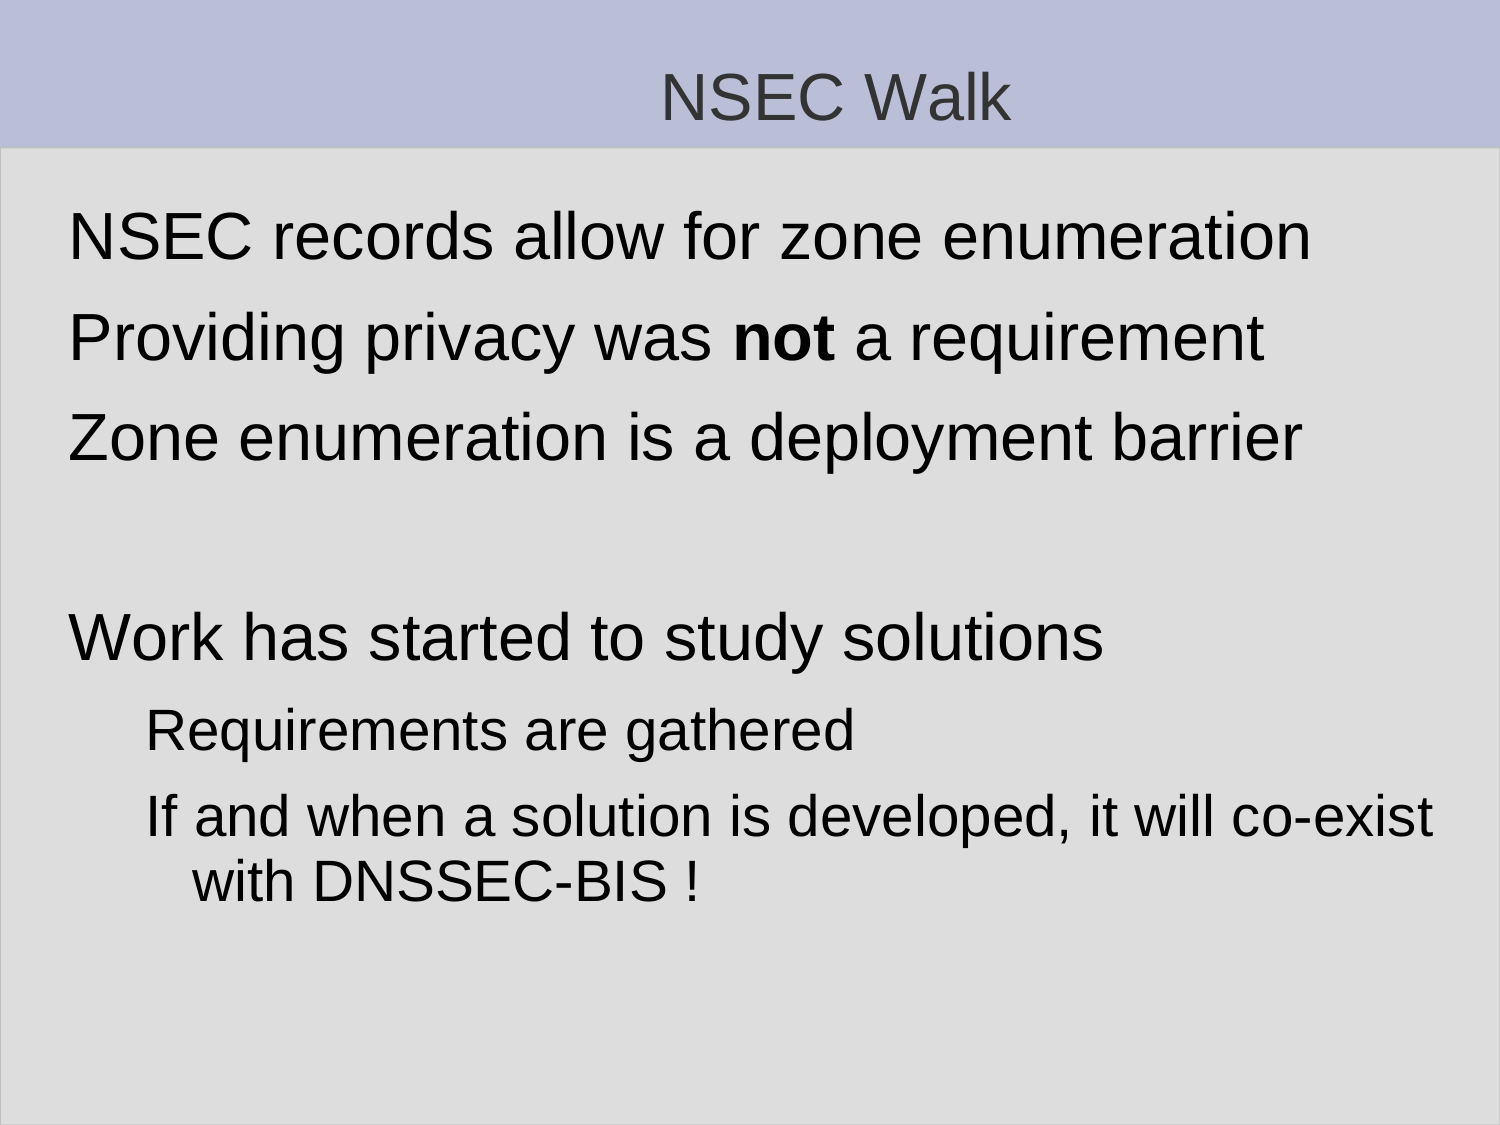

# NSEC Walk
NSEC records allow for zone enumeration
Providing privacy was not a requirement
Zone enumeration is a deployment barrier
Work has started to study solutions
Requirements are gathered
If and when a solution is developed, it will co-exist with DNSSEC-BIS !